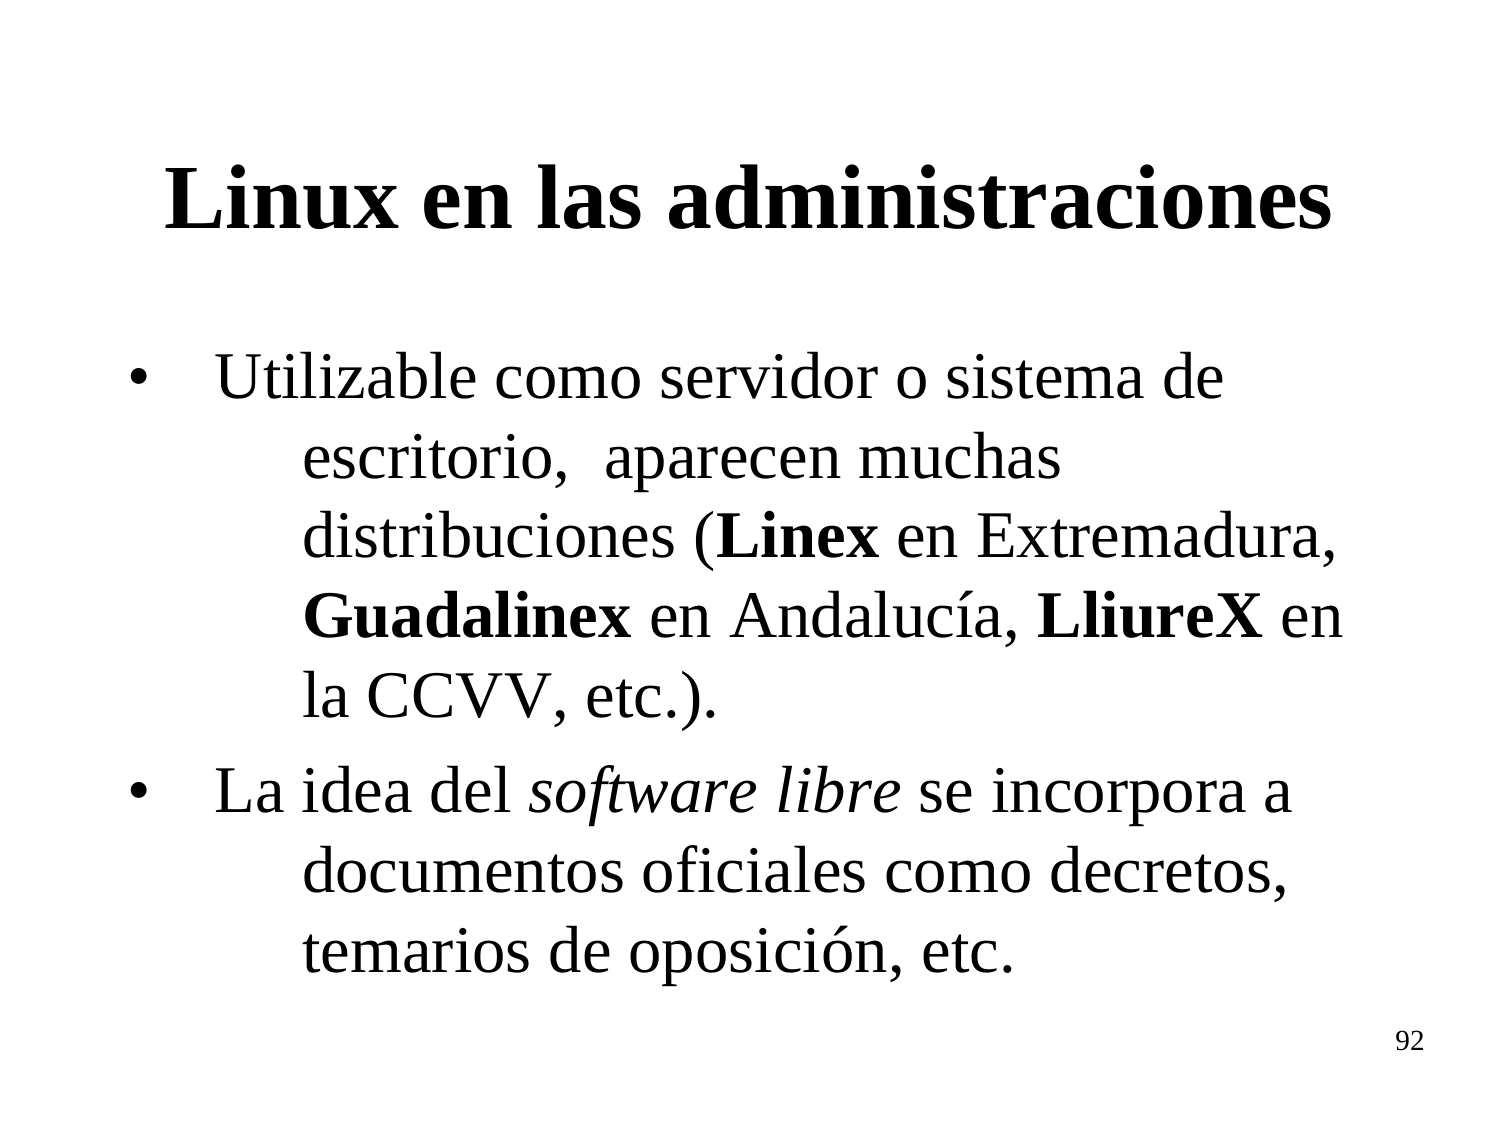

# Linux en las administraciones
Utilizable como servidor o sistema de escritorio, aparecen muchas distribuciones (Linex en Extremadura, Guadalinex en Andalucía, LliureX en la CCVV, etc.).
La idea del software libre se incorpora a documentos oficiales como decretos, temarios de oposición, etc.
92